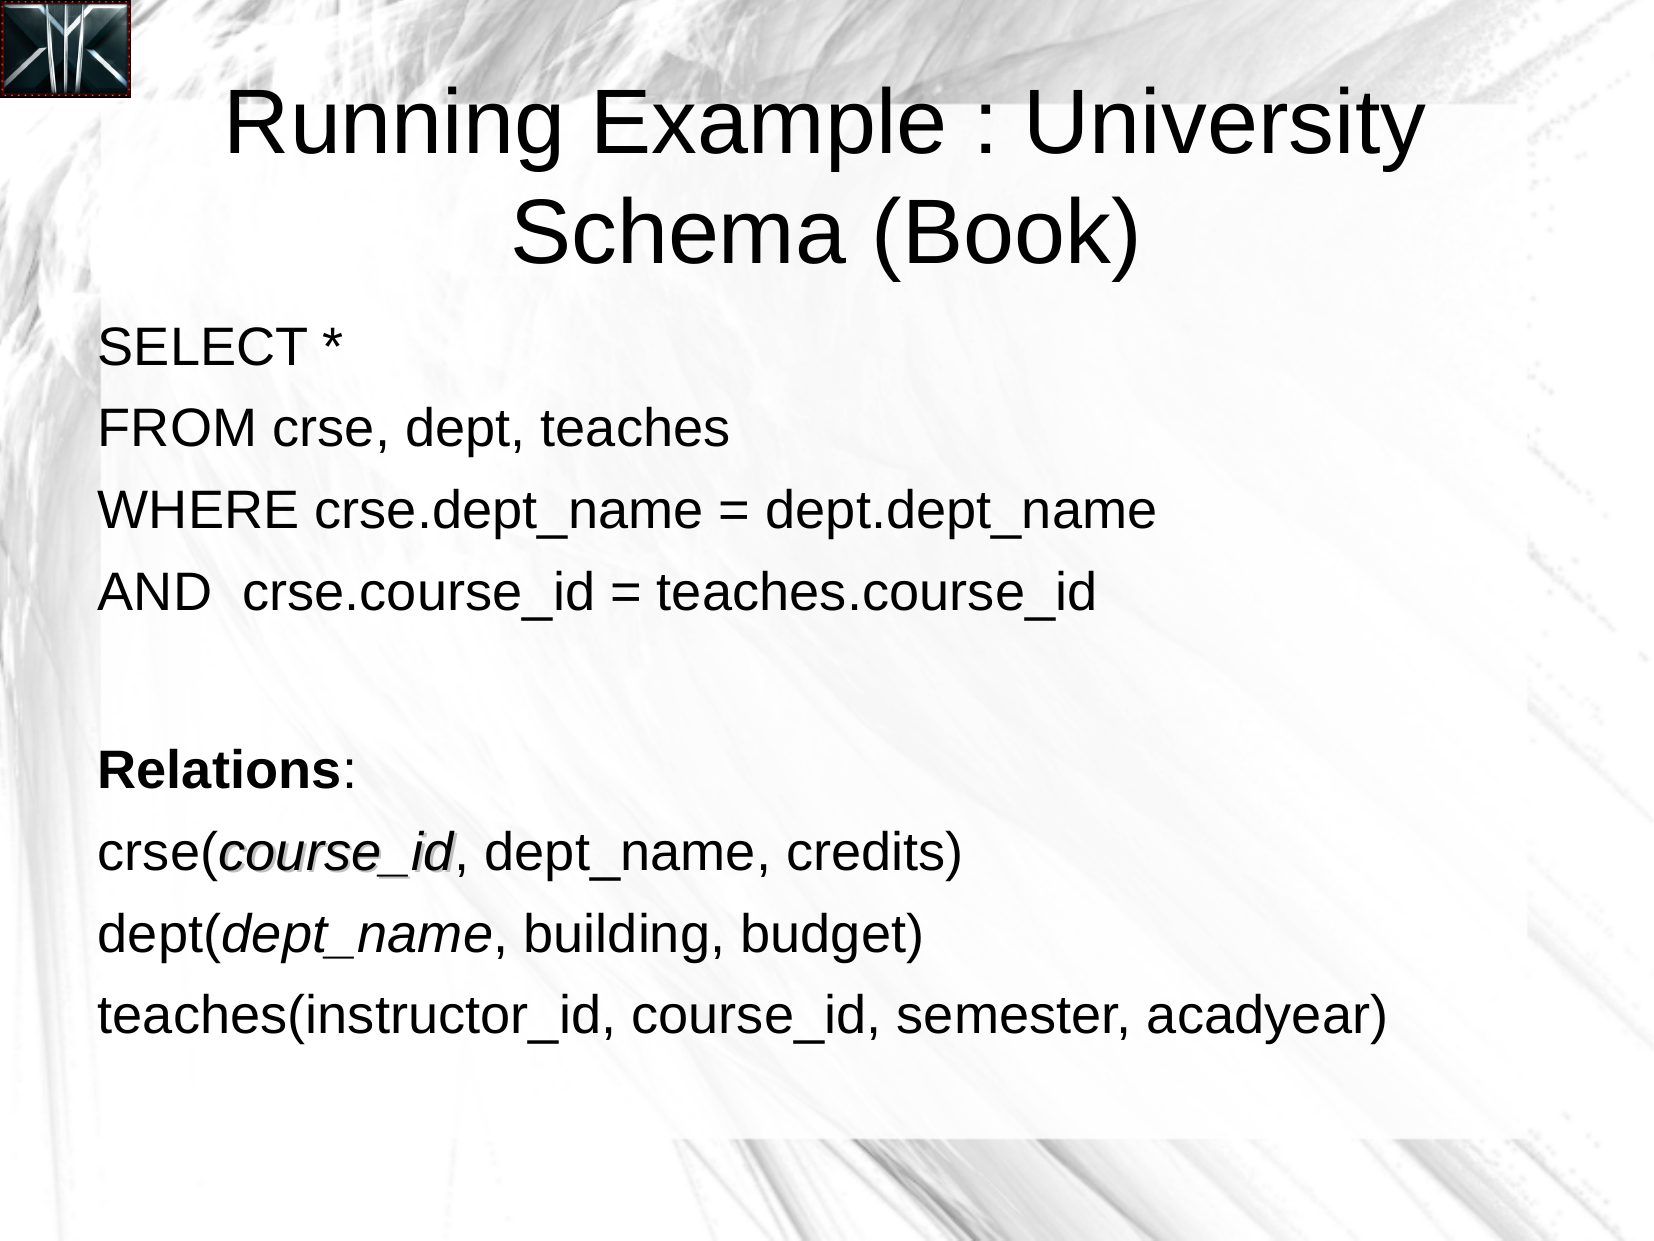

# Running Example : University Schema (Book)
SELECT *
FROM crse, dept, teaches
WHERE crse.dept_name = dept.dept_name
AND crse.course_id = teaches.course_id
Relations:
crse(course_id, dept_name, credits)
dept(dept_name, building, budget)
teaches(instructor_id, course_id, semester, acadyear)